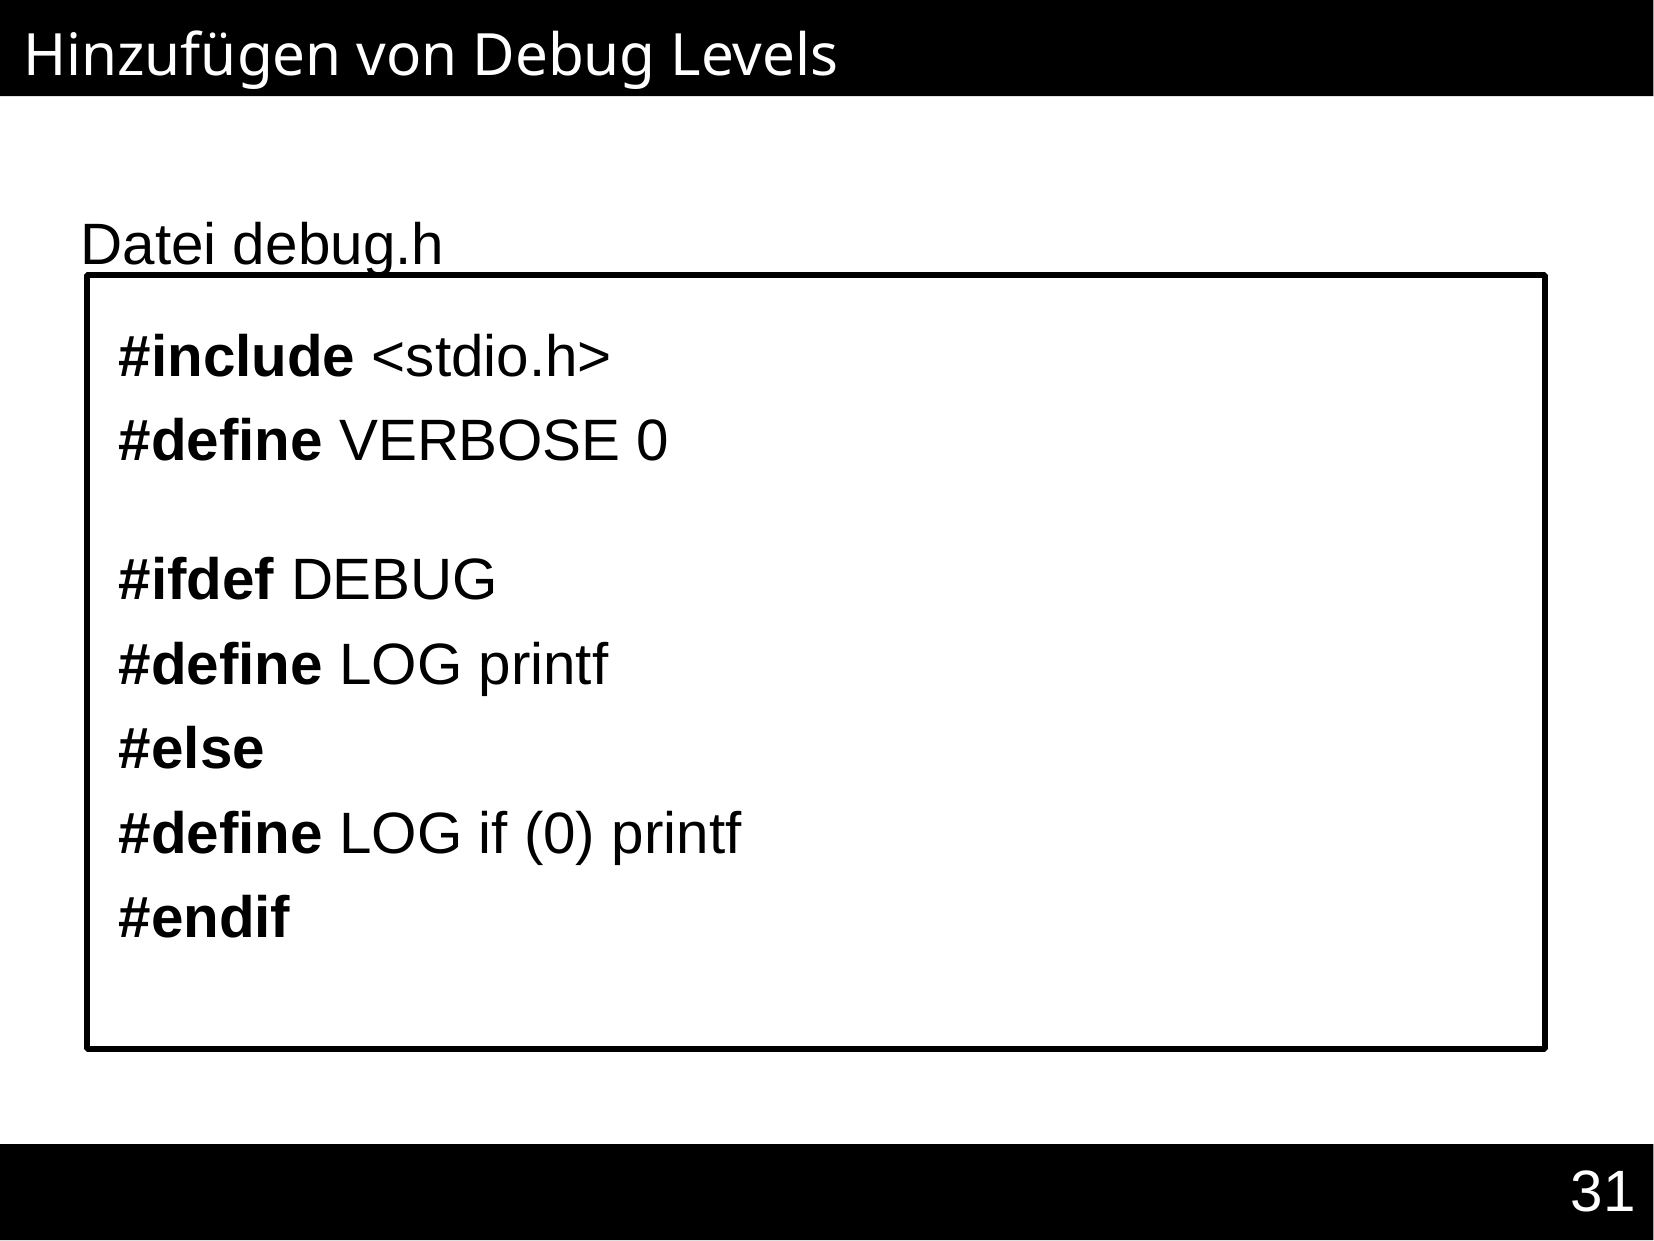

Hinzufügen von Debug Levels
Datei debug.h
#include <stdio.h>
#define VERBOSE 0
#ifdef DEBUG
#define LOG printf
#else
#define LOG if (0) printf
#endif
31